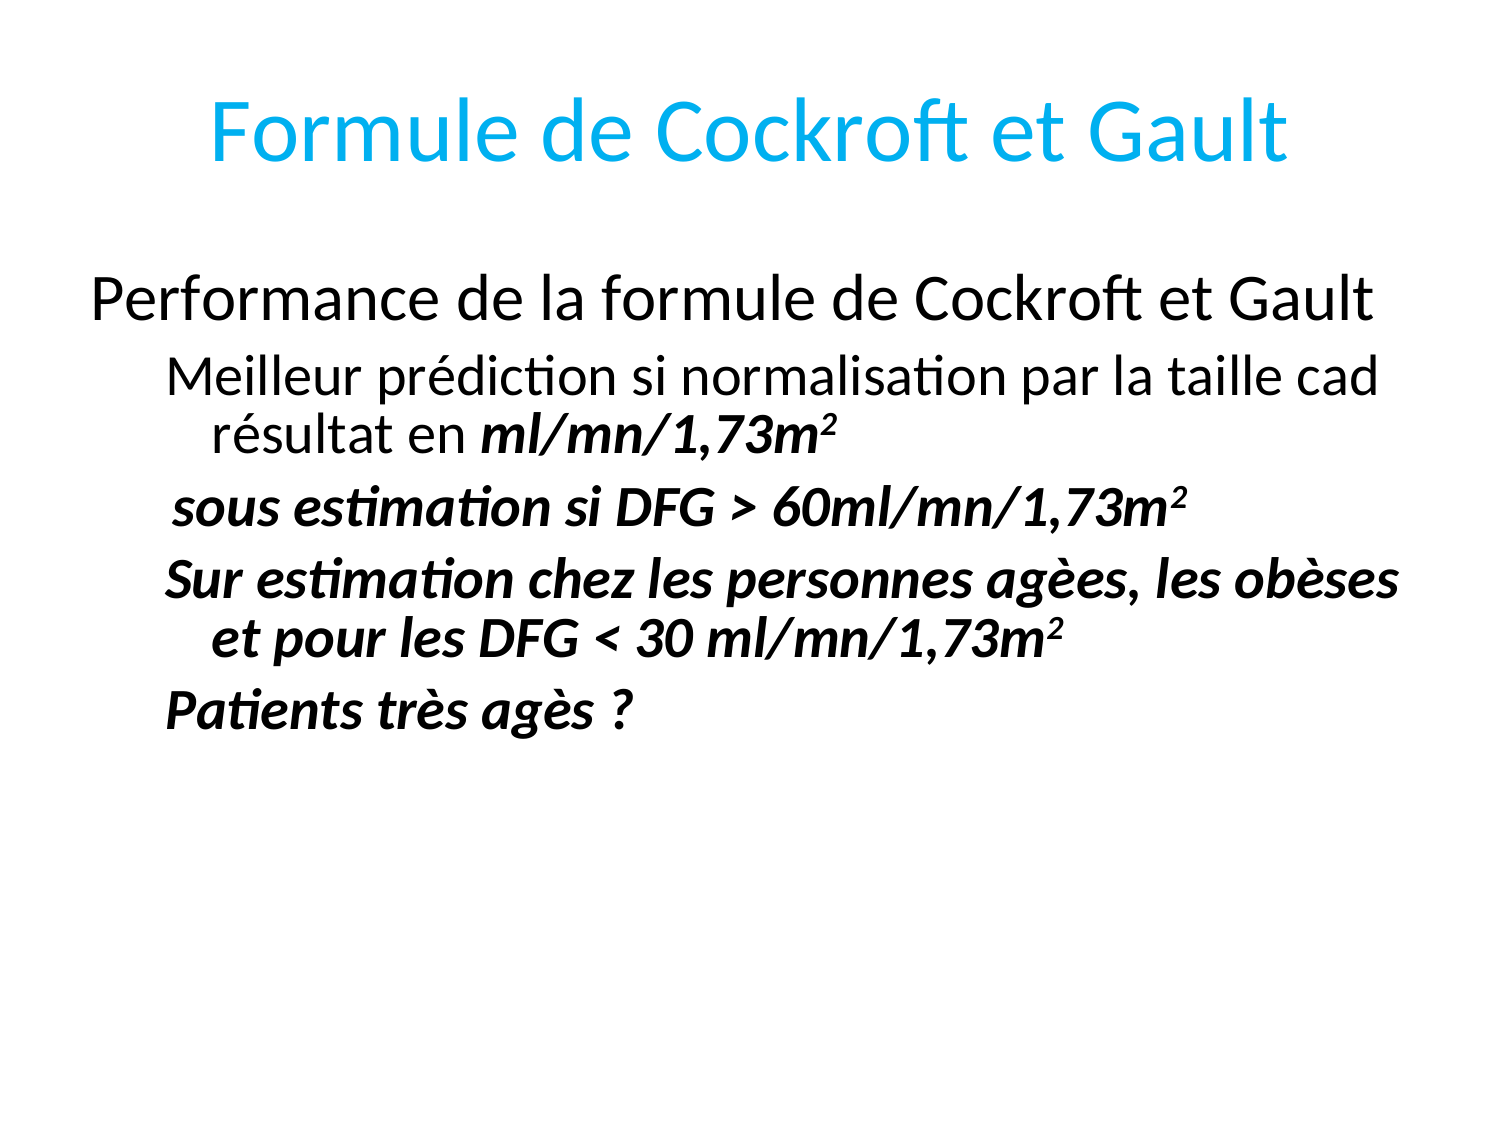

# Formule de Cockroft et Gault
Performance de la formule de Cockroft et Gault
Meilleur prédiction si normalisation par la taille cad résultat en ml/mn/1,73m2
 sous estimation si DFG > 60ml/mn/1,73m2
Sur estimation chez les personnes agèes, les obèses et pour les DFG < 30 ml/mn/1,73m2
Patients très agès ?